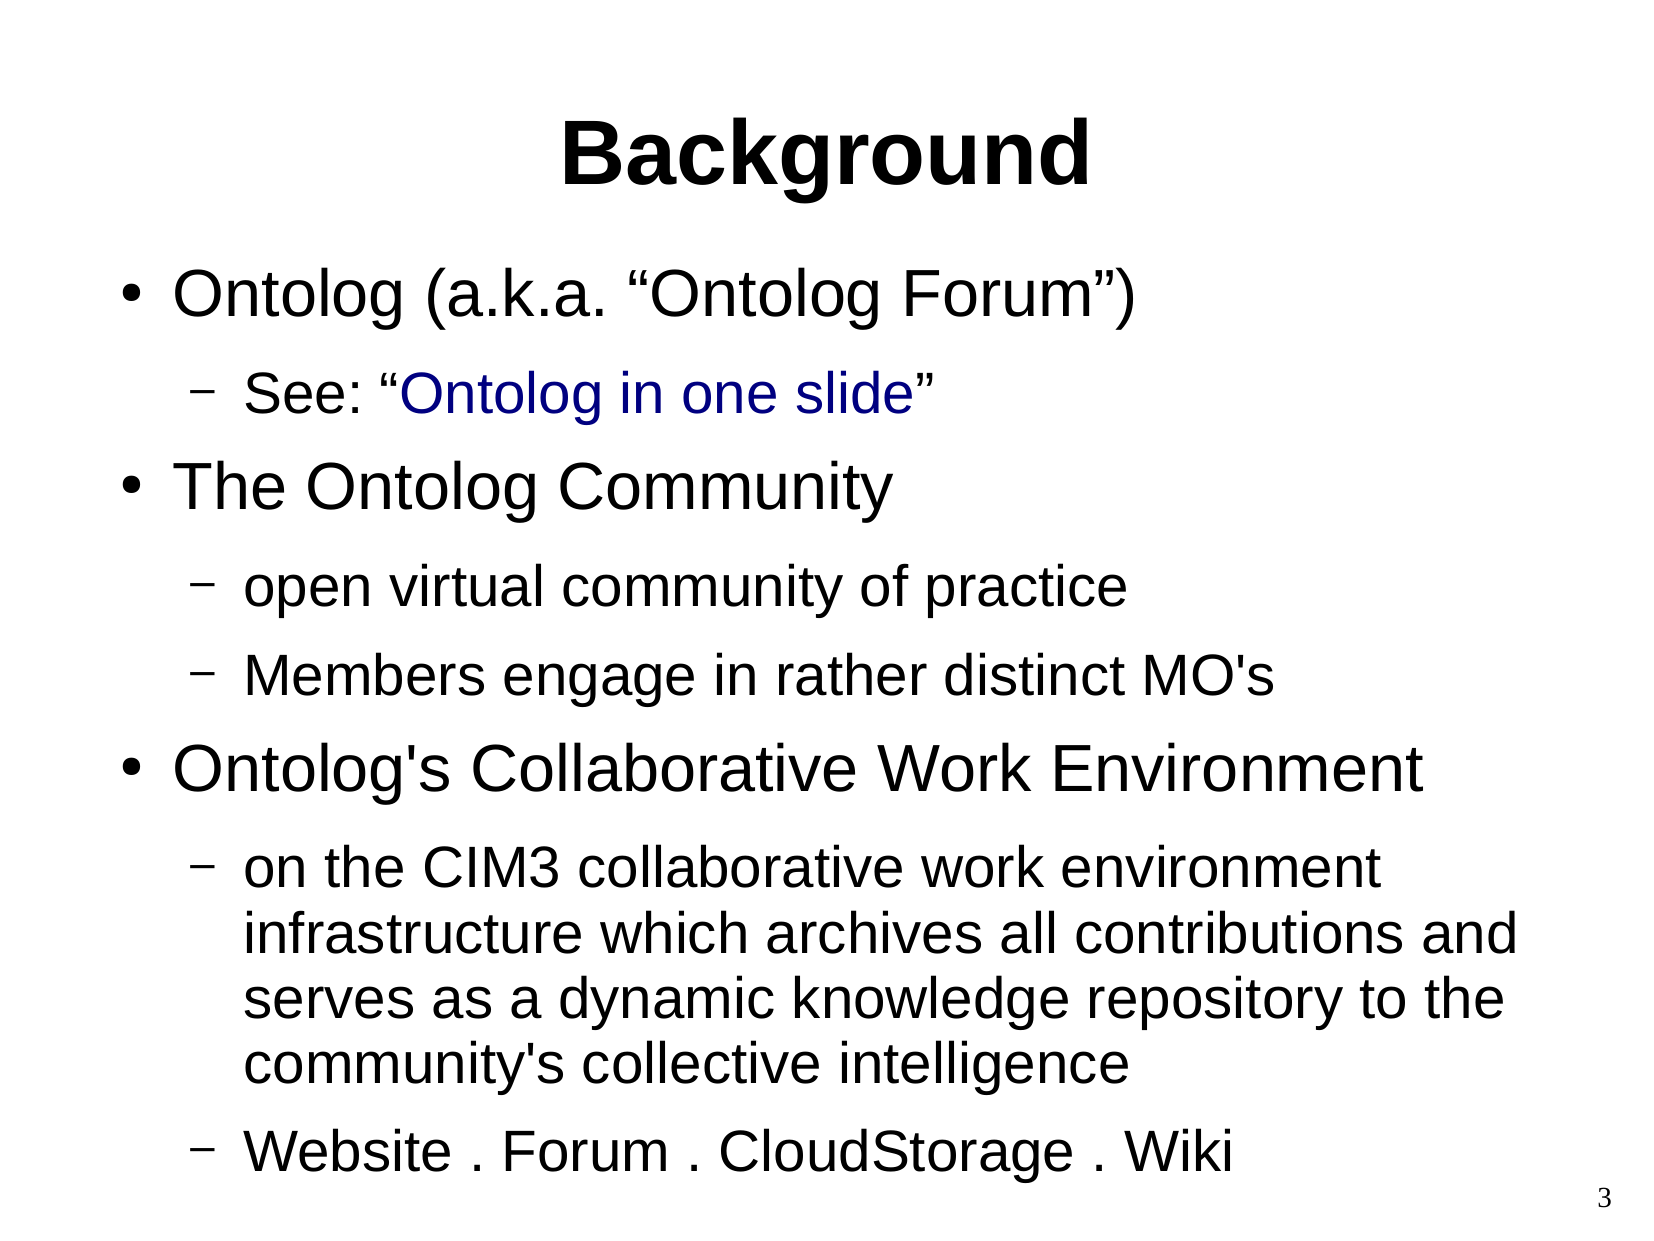

# Background
Ontolog (a.k.a. “Ontolog Forum”)
See: “Ontolog in one slide”
The Ontolog Community
open virtual community of practice
Members engage in rather distinct MO's
Ontolog's Collaborative Work Environment
on the CIM3 collaborative work environment infrastructure which archives all contributions and serves as a dynamic knowledge repository to the community's collective intelligence
Website . Forum . CloudStorage . Wiki
3